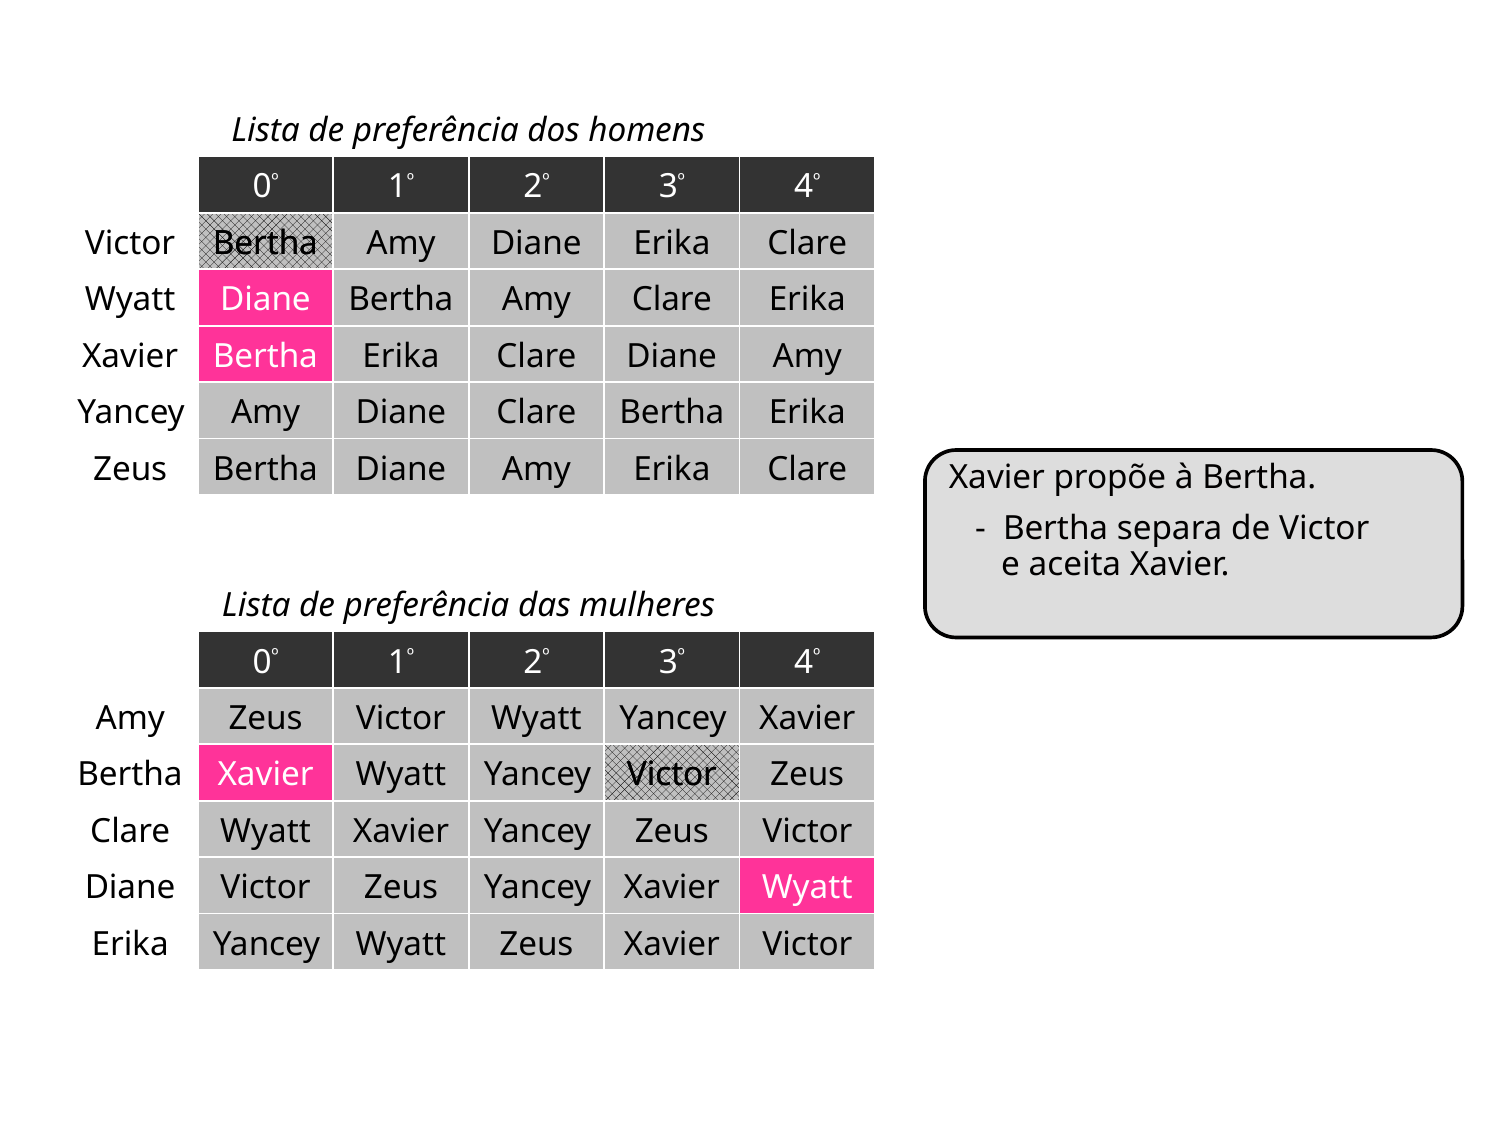

Bertha
Diane
Bertha
Xavier propõe à Bertha.
 - Bertha separa de Victor
 e aceita Xavier.
Xavier
Victor
Wyatt